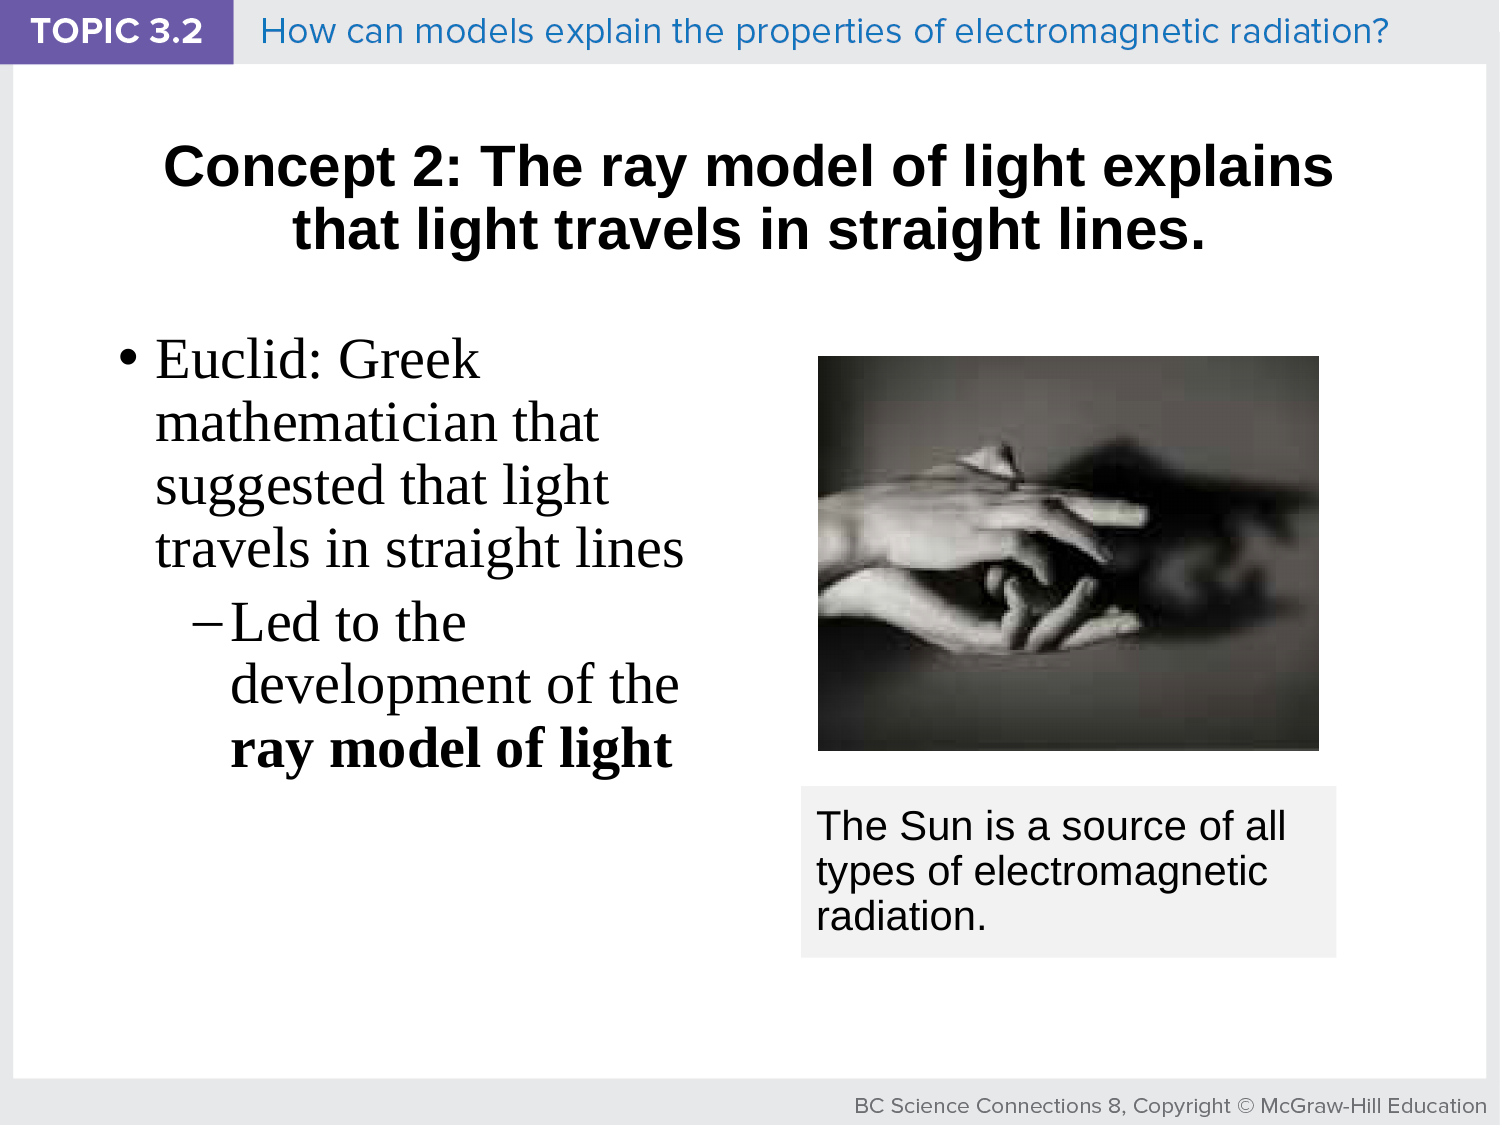

# Concept 2: The ray model of light explains that light travels in straight lines.
Euclid: Greek mathematician that suggested that light travels in straight lines
Led to the development of the ray model of light
The Sun is a source of all types of electromagnetic radiation.